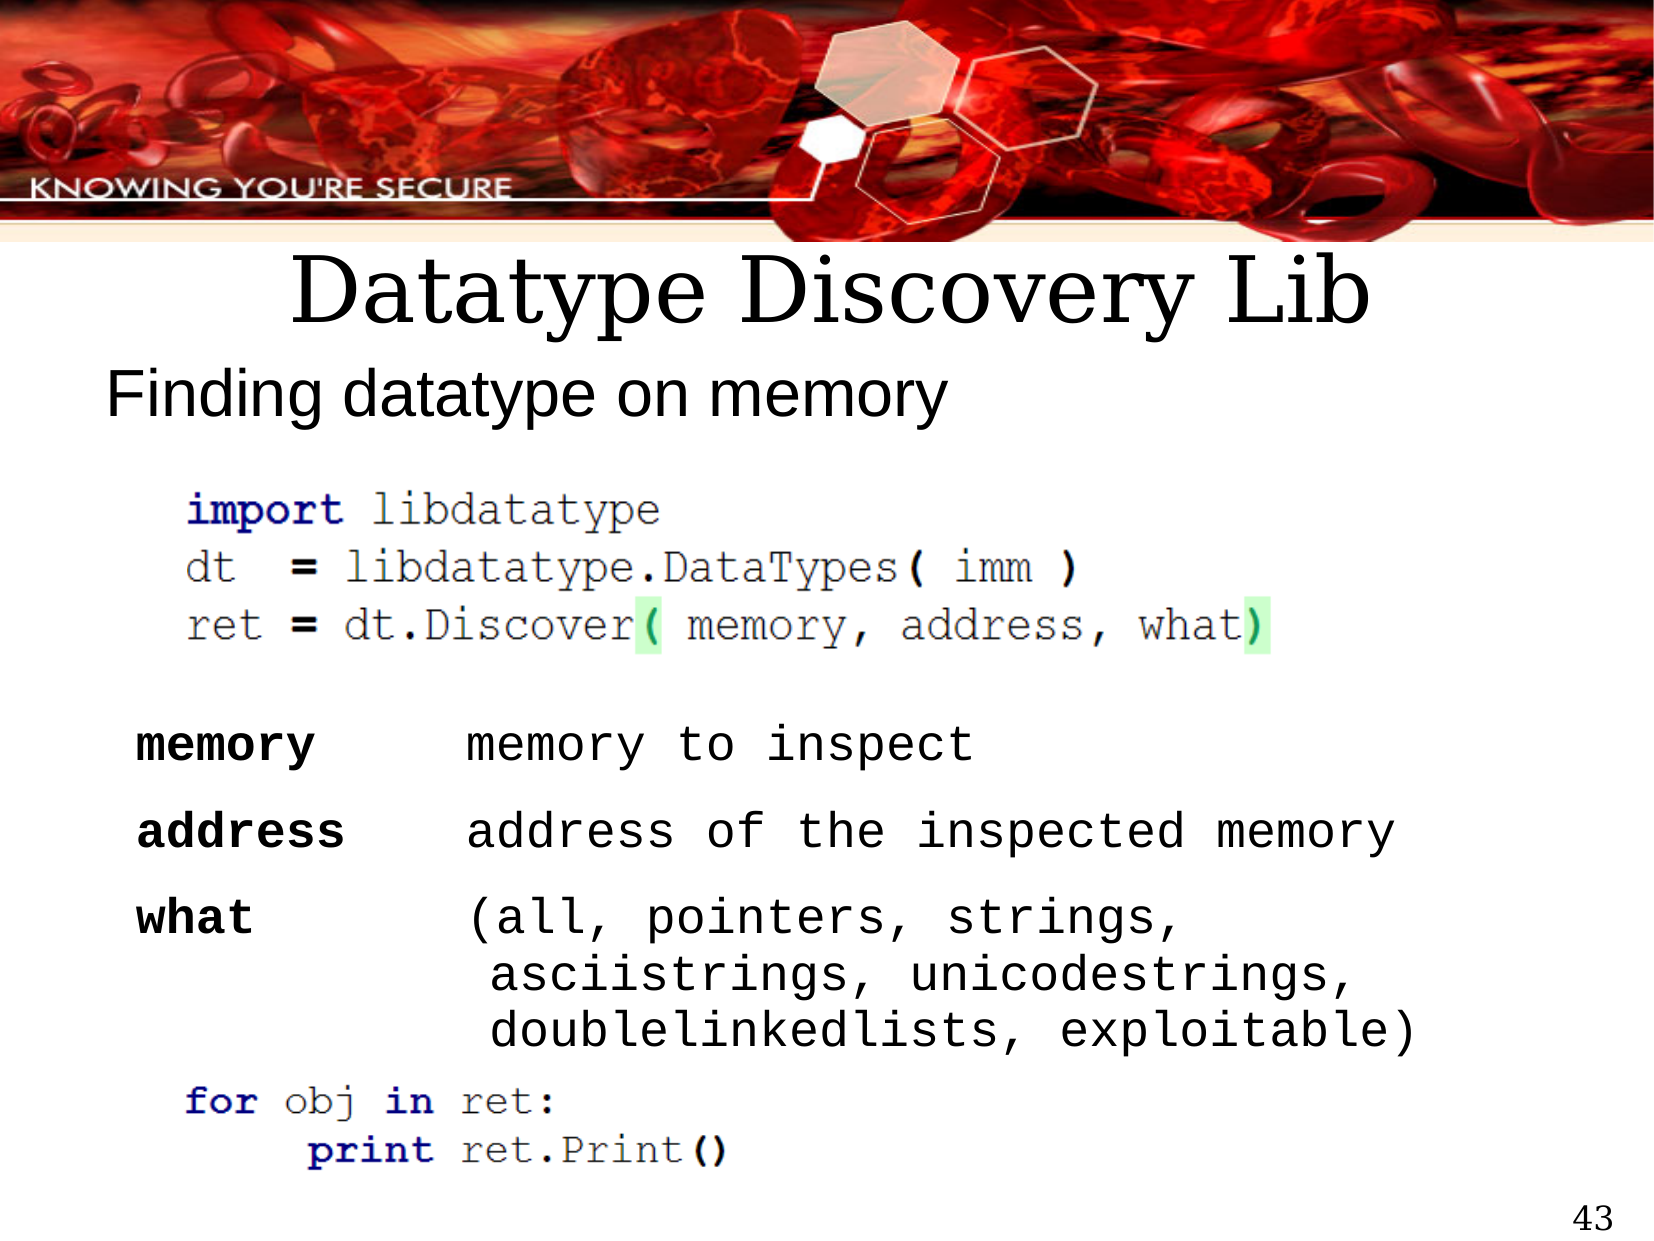

# Datatype Discovery Lib
Finding datatype on memory
 memory memory to inspect
 address address of the inspected memory
 what (all, pointers, strings, asciistrings, unicodestrings, doublelinkedlists, exploitable)